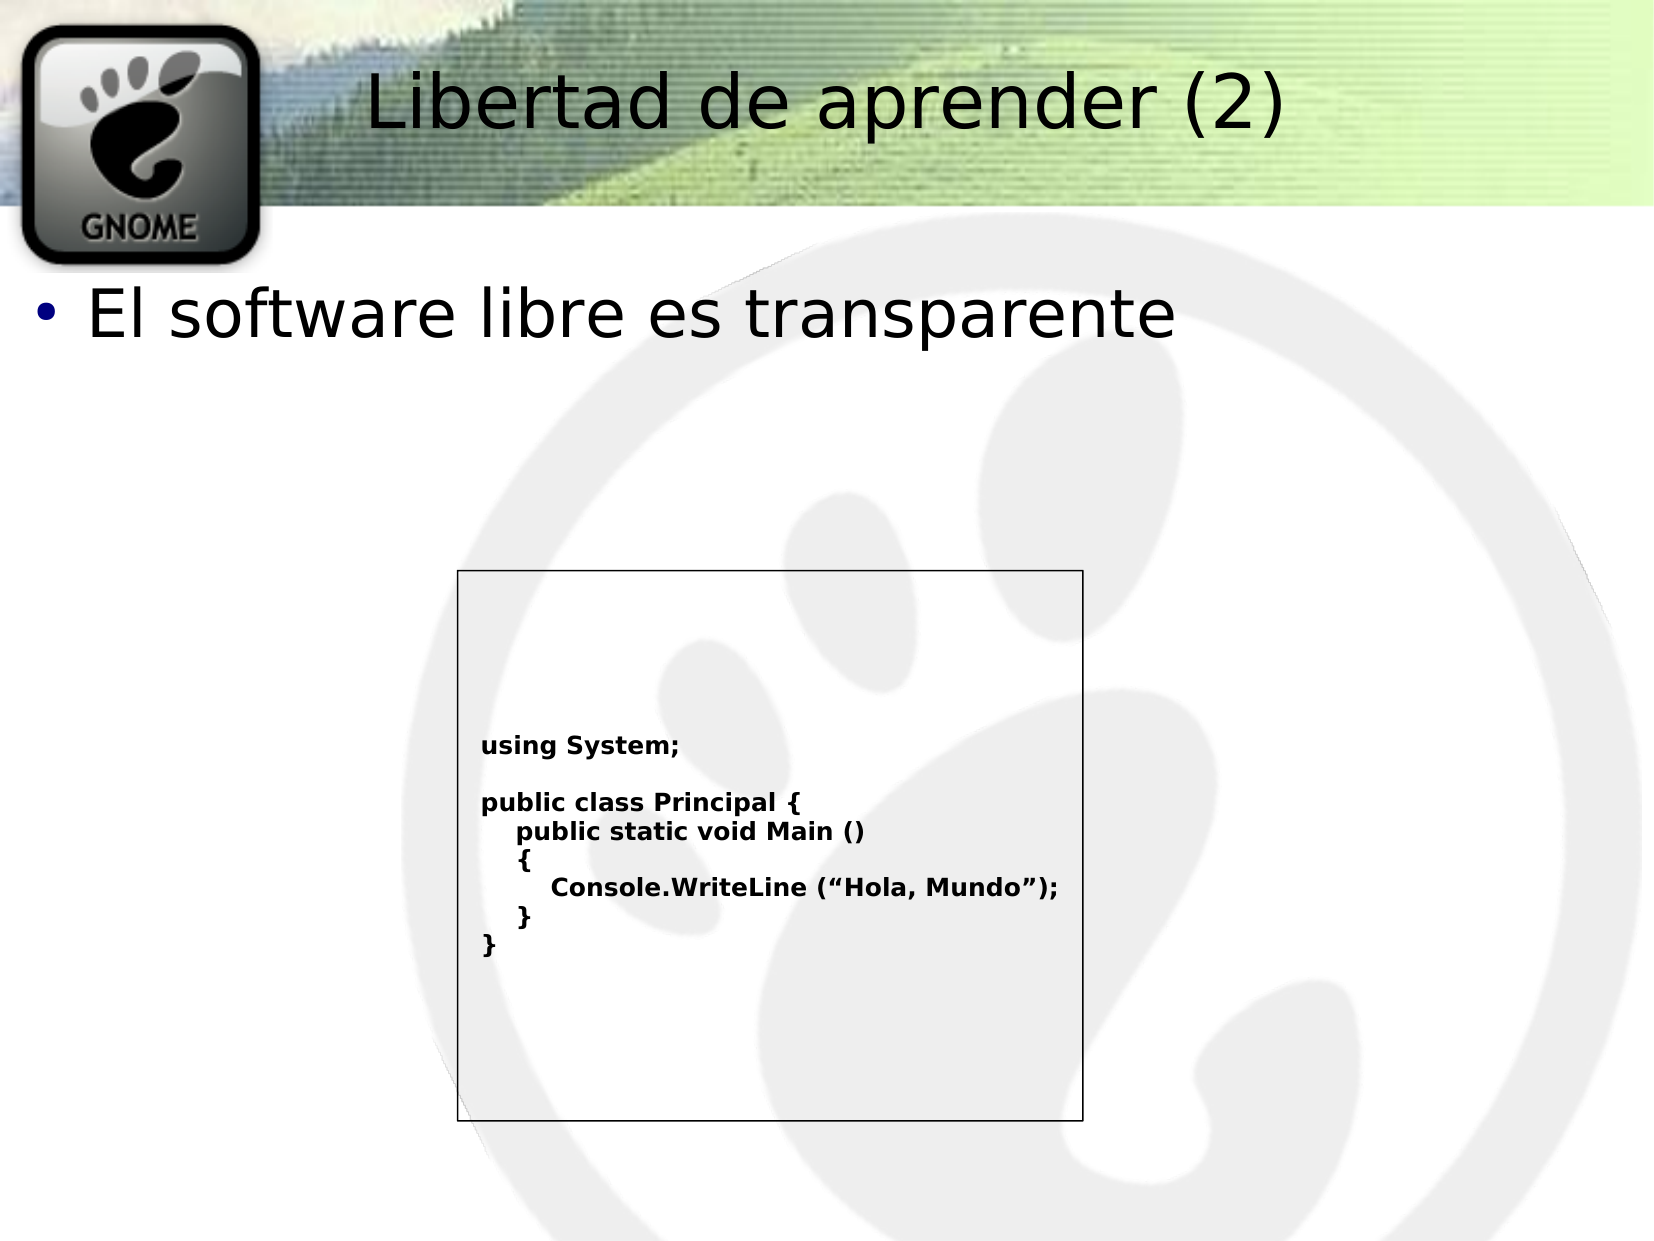

# Libertad de aprender (2)
El software libre es transparente
using System;
public class Principal {
 public static void Main ()
 {
 Console.WriteLine (“Hola, Mundo”);
 }
}